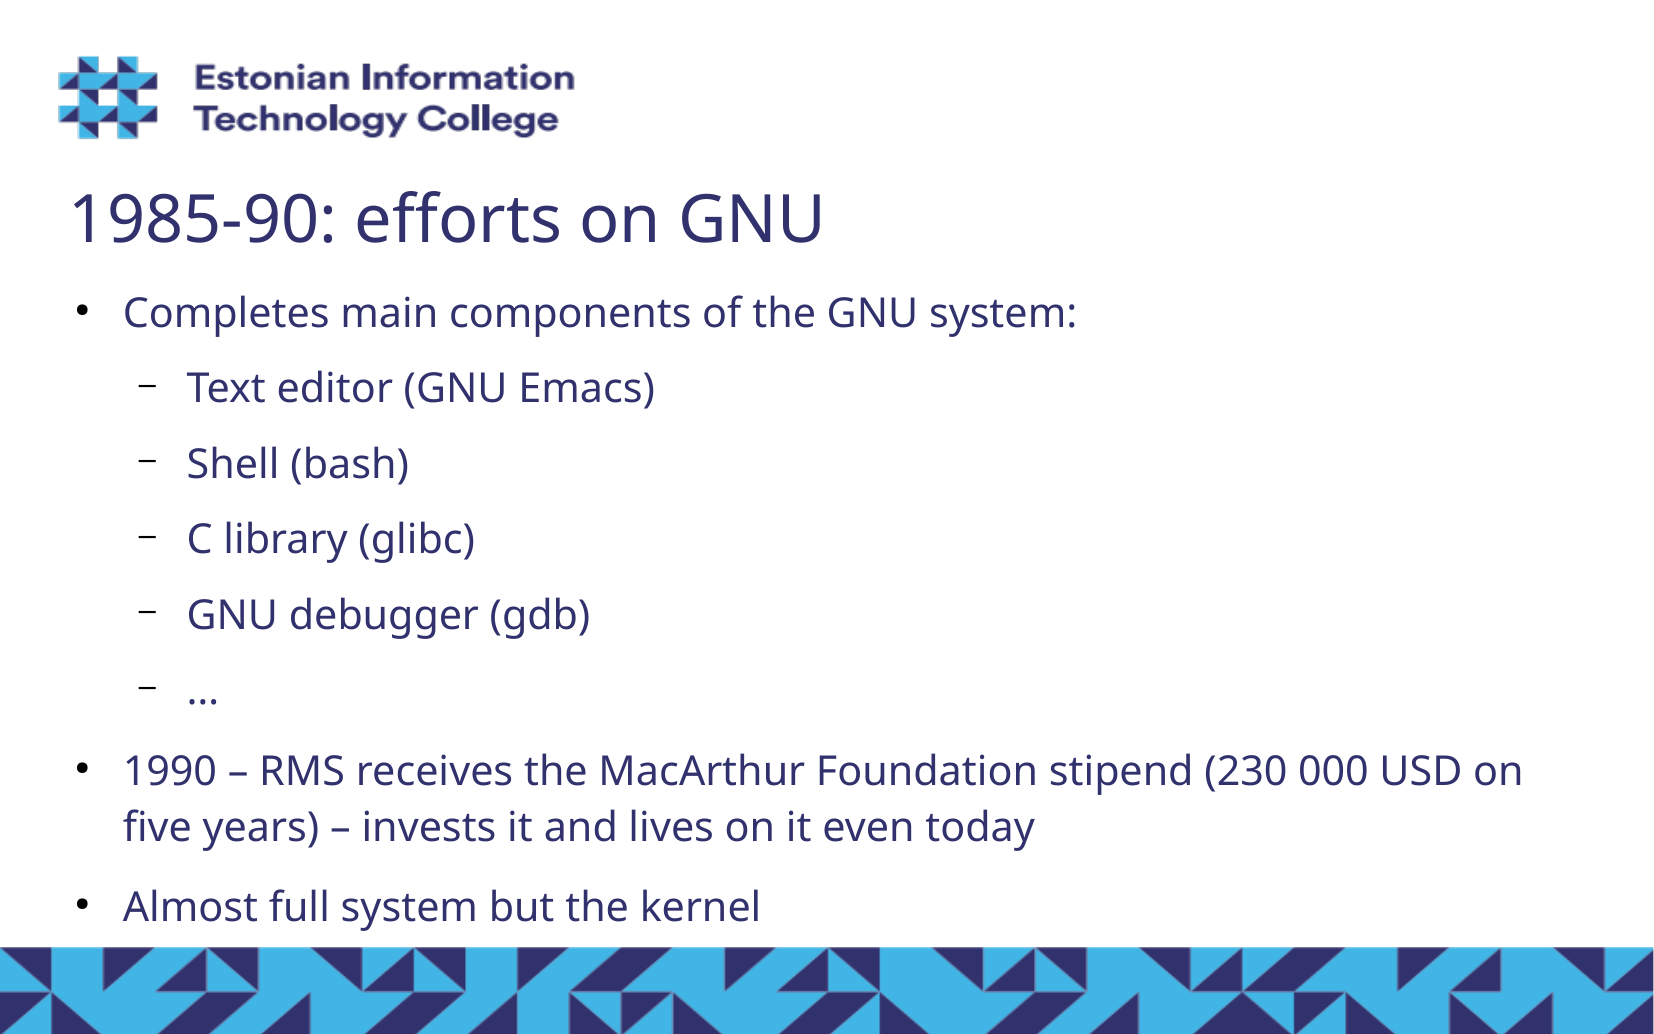

# 1985-90: efforts on GNU
Completes main components of the GNU system:
Text editor (GNU Emacs)
Shell (bash)
C library (glibc)
GNU debugger (gdb)
…
1990 – RMS receives the MacArthur Foundation stipend (230 000 USD on five years) – invests it and lives on it even today
Almost full system but the kernel